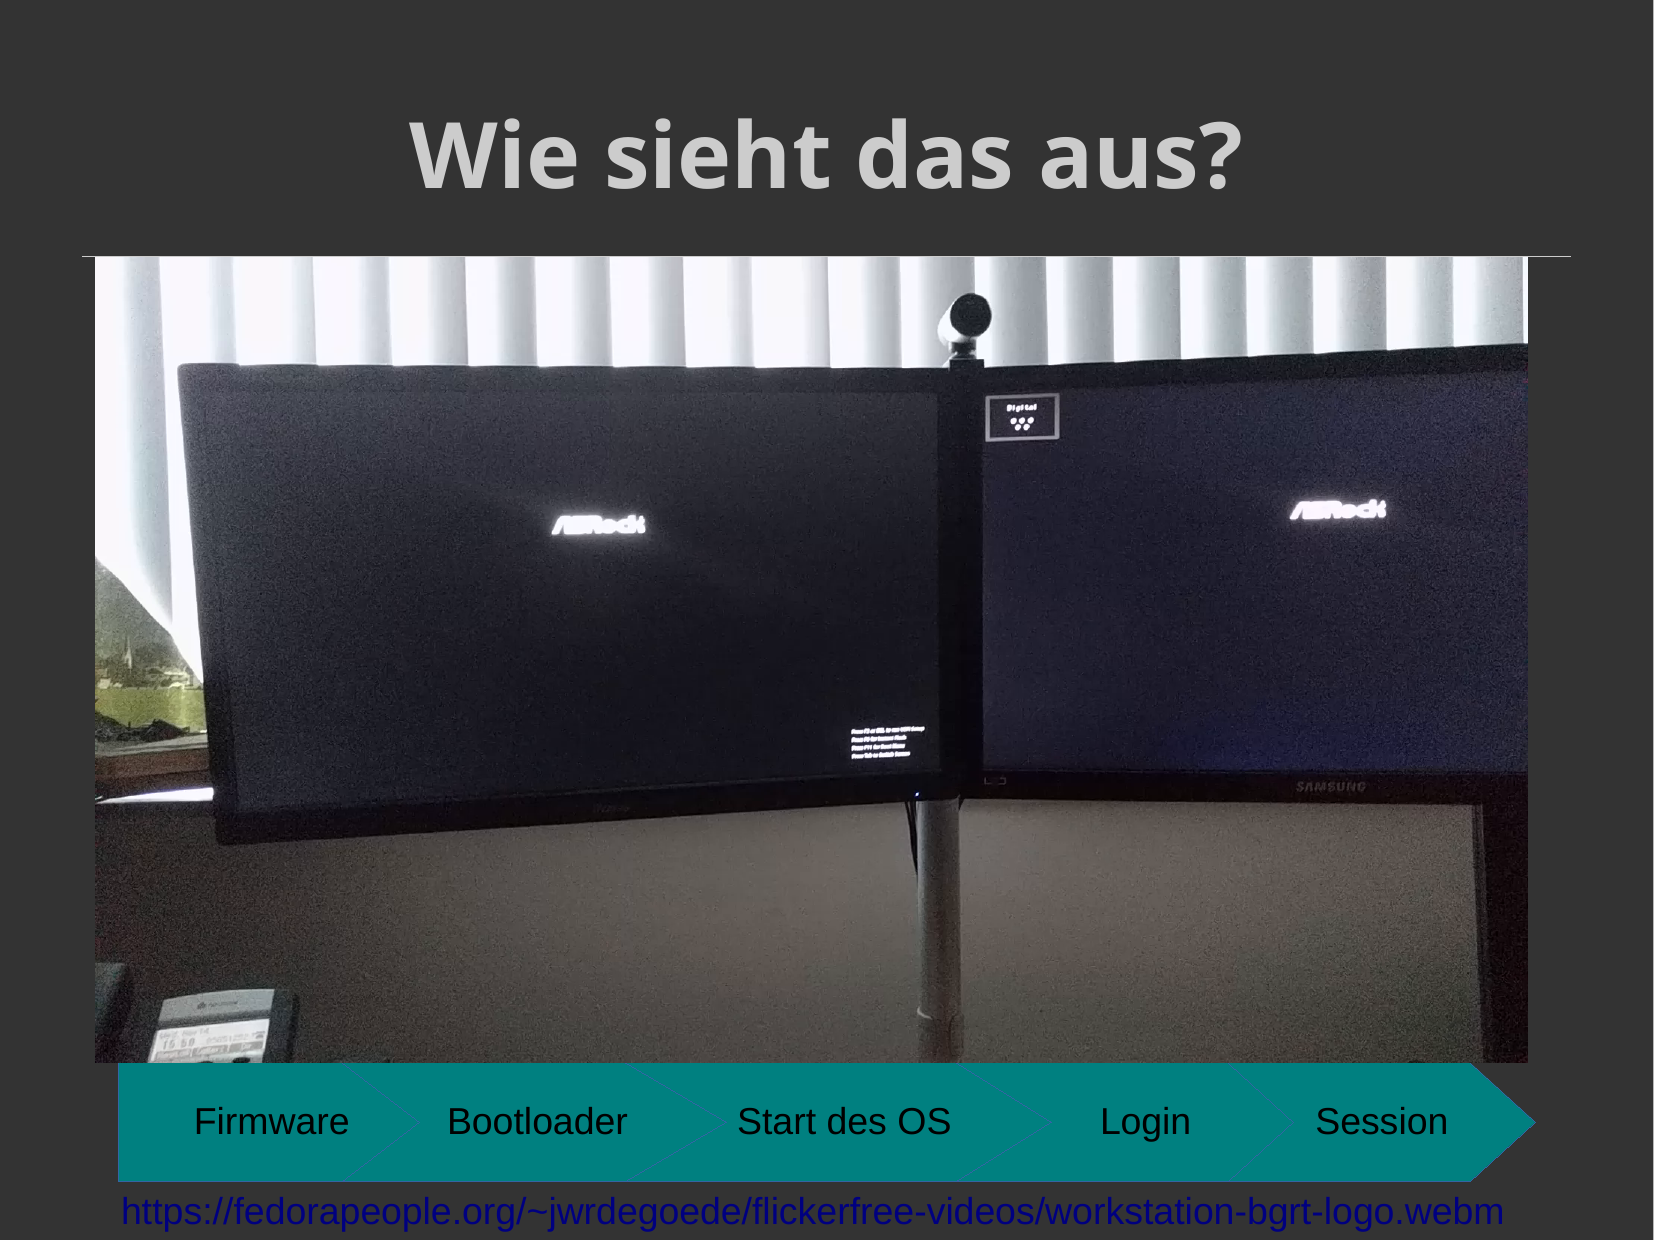

# Wie sieht das aus?
Firmware
Bootloader
Start des OS
Login
Session
https://fedorapeople.org/~jwrdegoede/flickerfree-videos/workstation-bgrt-logo.webm